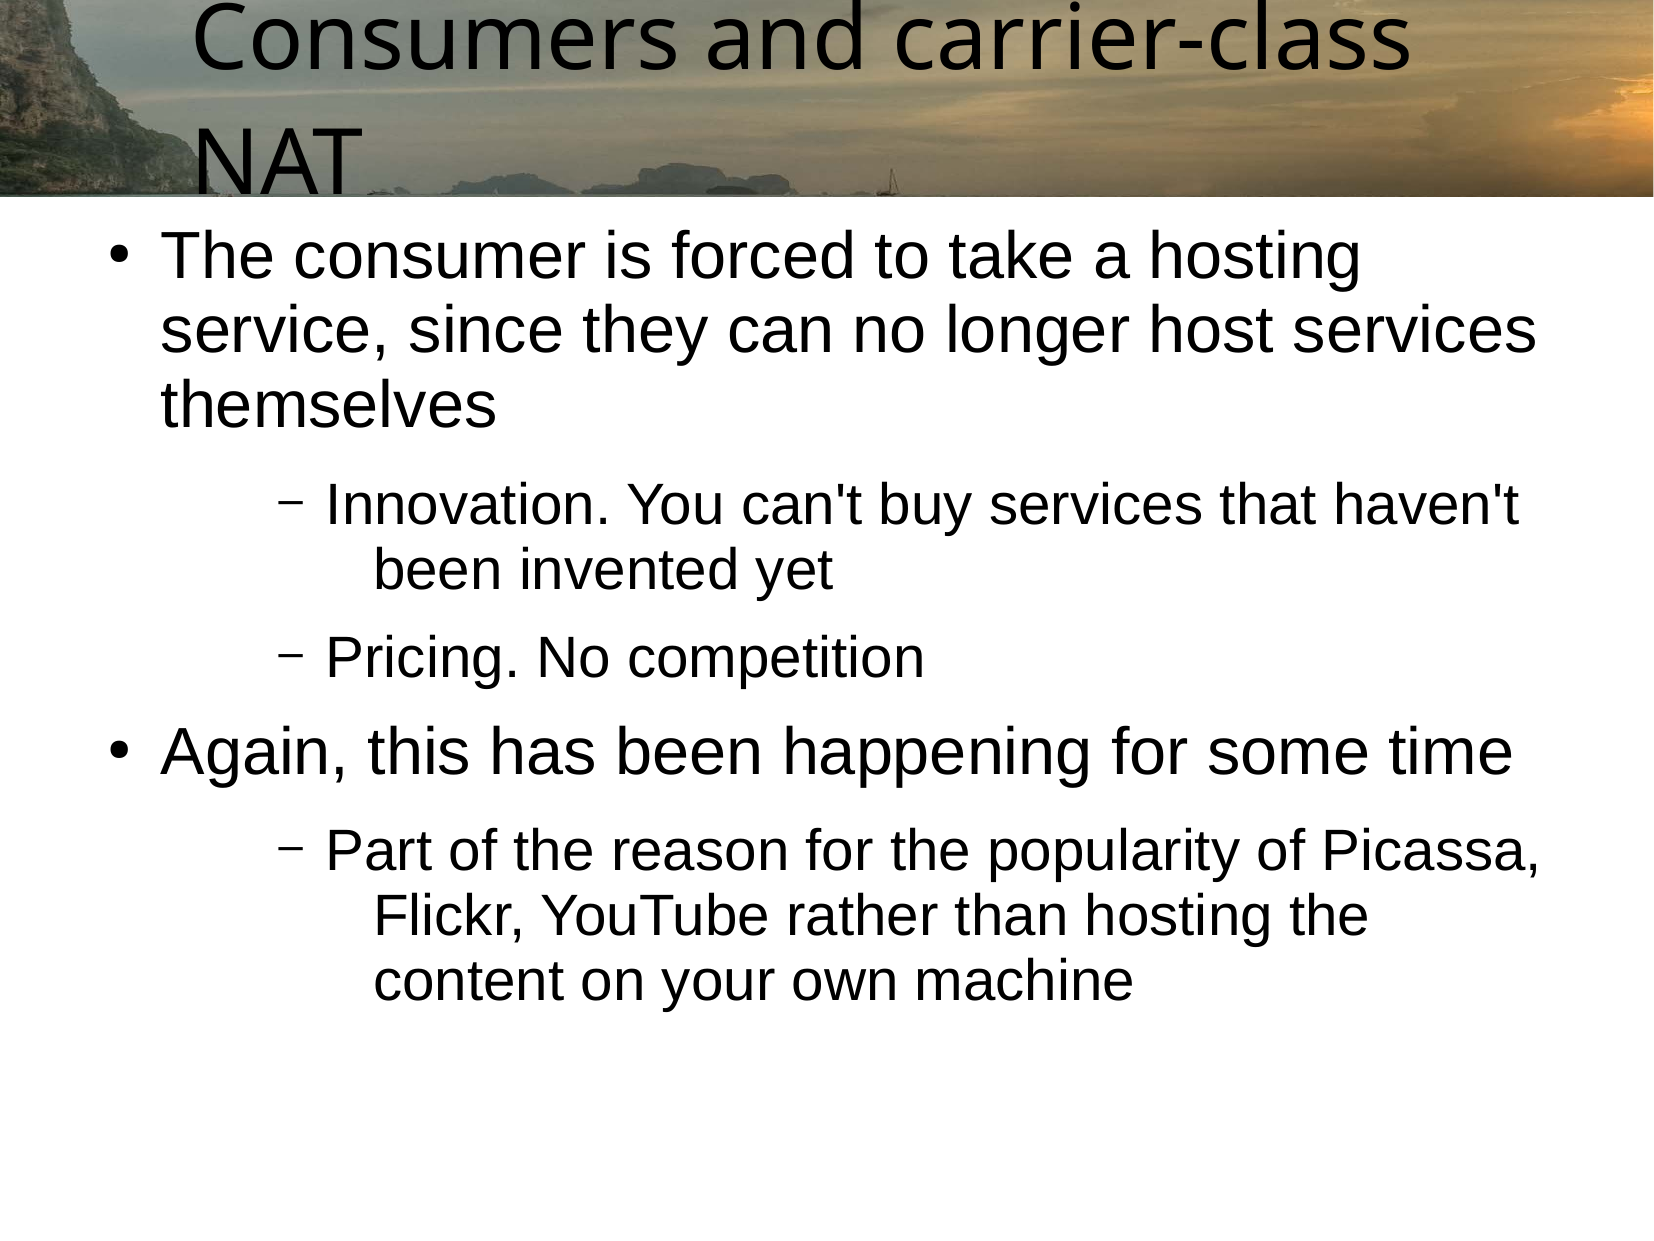

# Consumers and carrier-class NAT
The consumer is forced to take a hosting service, since they can no longer host services themselves
Innovation. You can't buy services that haven't been invented yet
Pricing. No competition
Again, this has been happening for some time
Part of the reason for the popularity of Picassa, Flickr, YouTube rather than hosting the content on your own machine